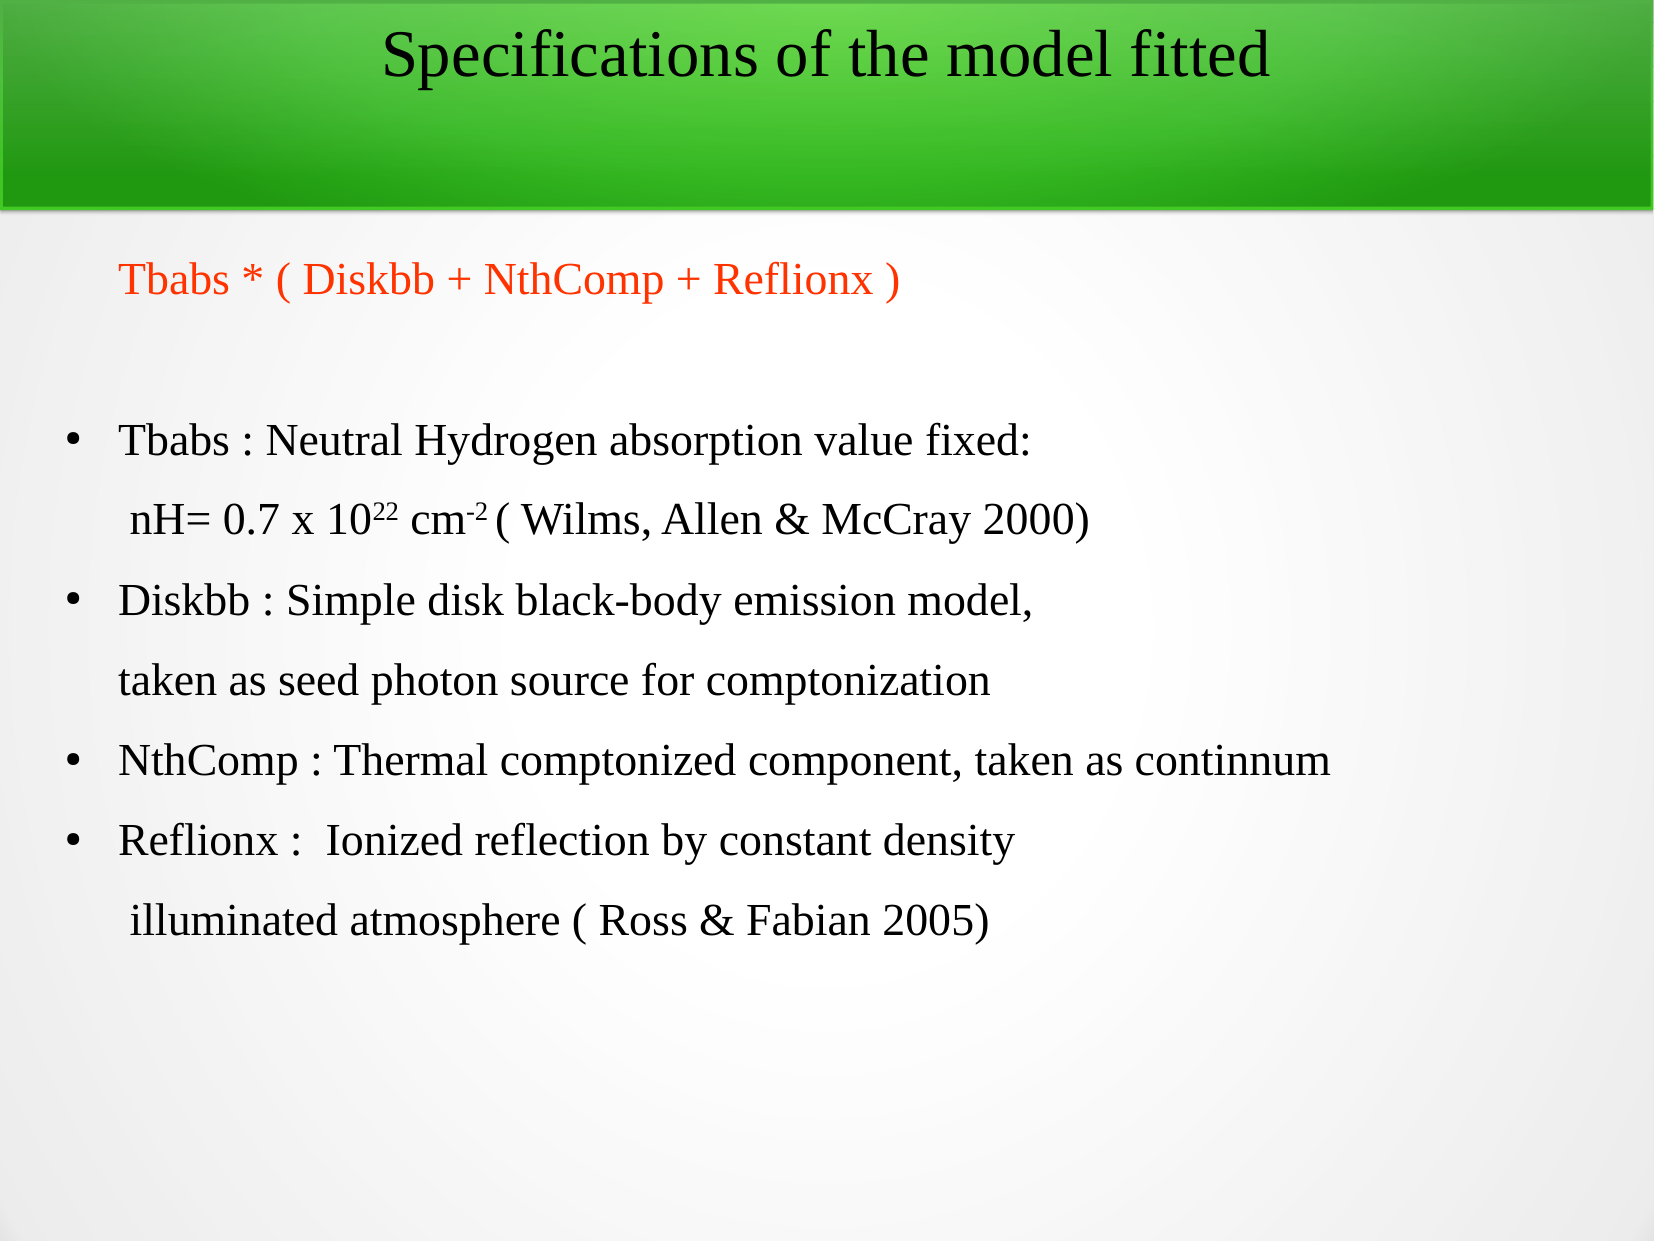

# Specifications of the model fitted
Tbabs * ( Diskbb + NthComp + Reflionx )
Tbabs : Neutral Hydrogen absorption value fixed:
 nH= 0.7 x 1022 cm-2 ( Wilms, Allen & McCray 2000)
Diskbb : Simple disk black-body emission model,
taken as seed photon source for comptonization
NthComp : Thermal comptonized component, taken as continnum
Reflionx : Ionized reflection by constant density
 illuminated atmosphere ( Ross & Fabian 2005)